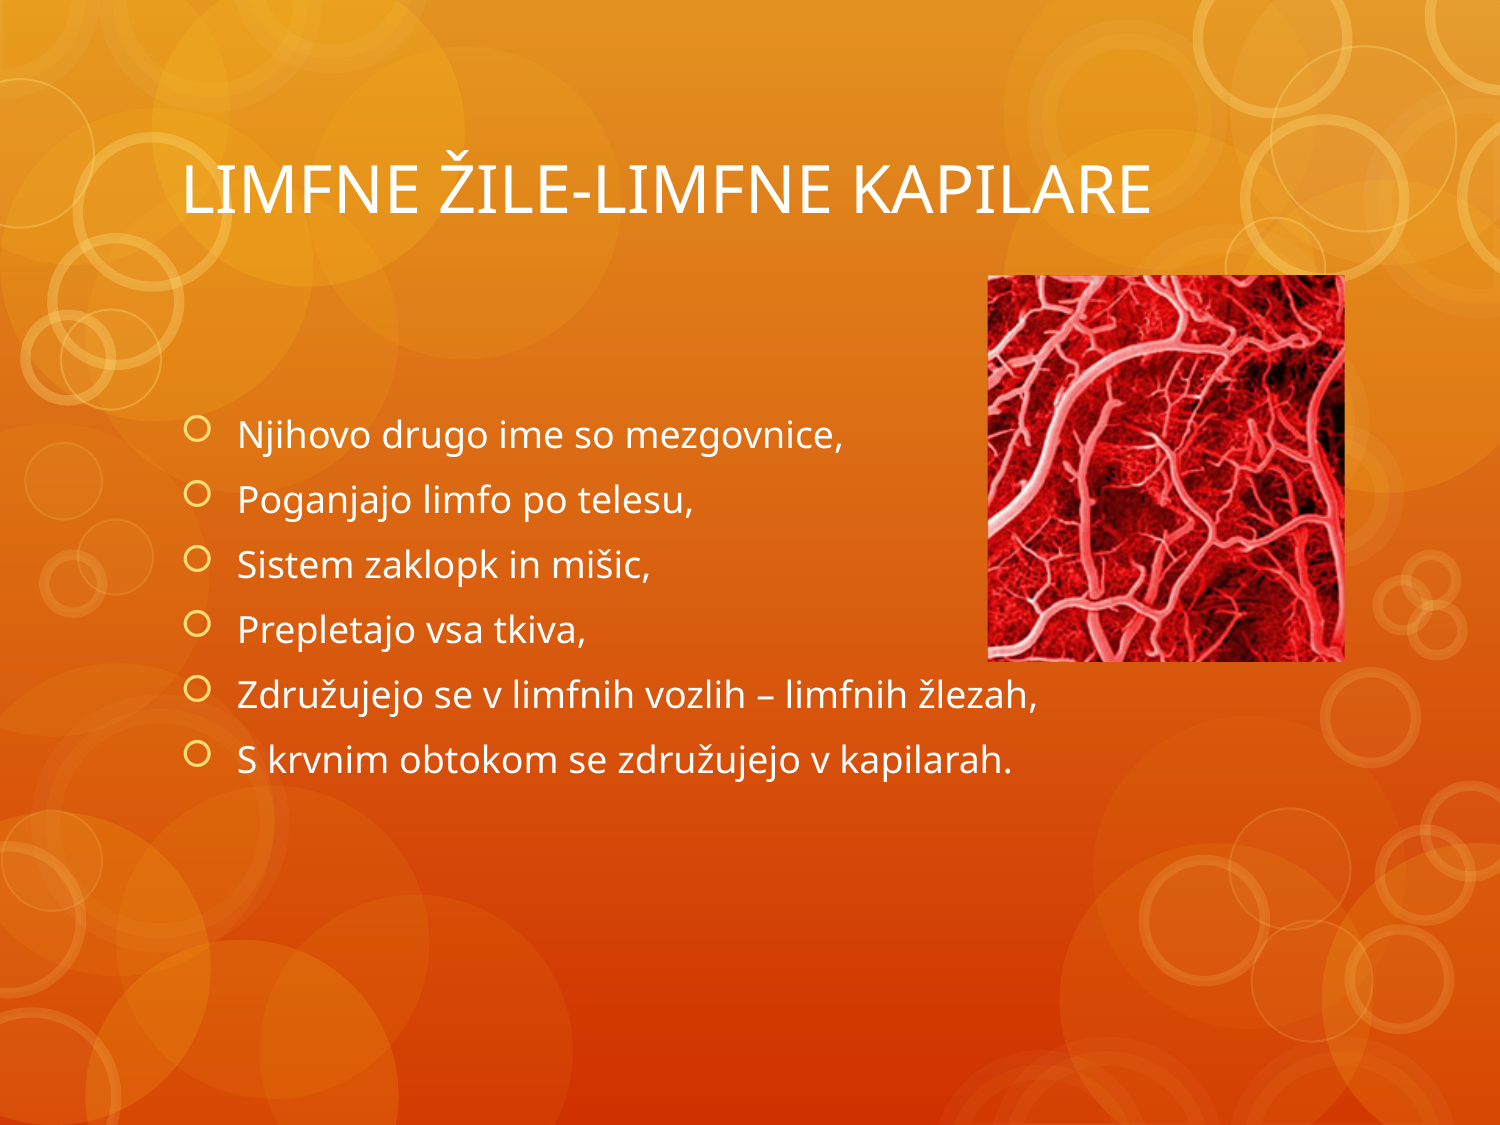

# LIMFNE ŽILE-LIMFNE KAPILARE
Njihovo drugo ime so mezgovnice,
Poganjajo limfo po telesu,
Sistem zaklopk in mišic,
Prepletajo vsa tkiva,
Združujejo se v limfnih vozlih – limfnih žlezah,
S krvnim obtokom se združujejo v kapilarah.